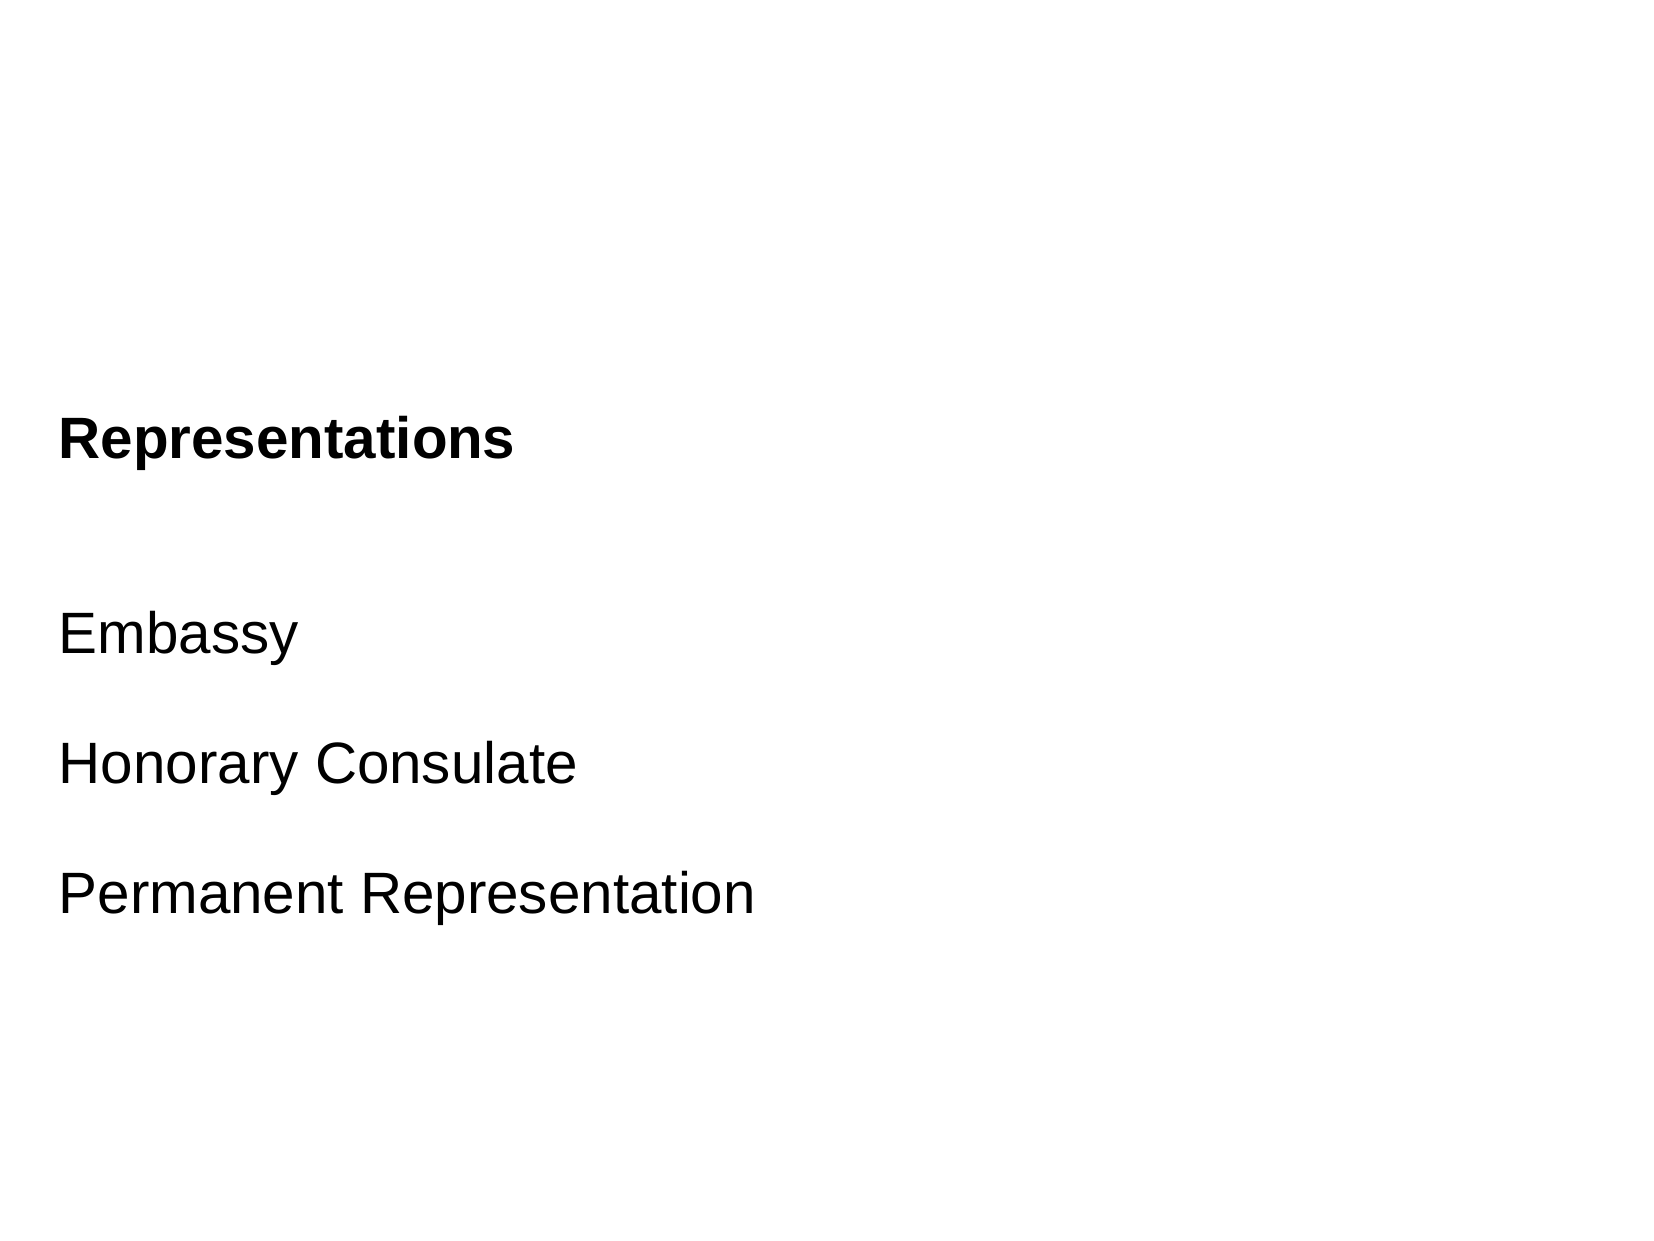

Representations
Embassy
Honorary Consulate
Permanent Representation
#